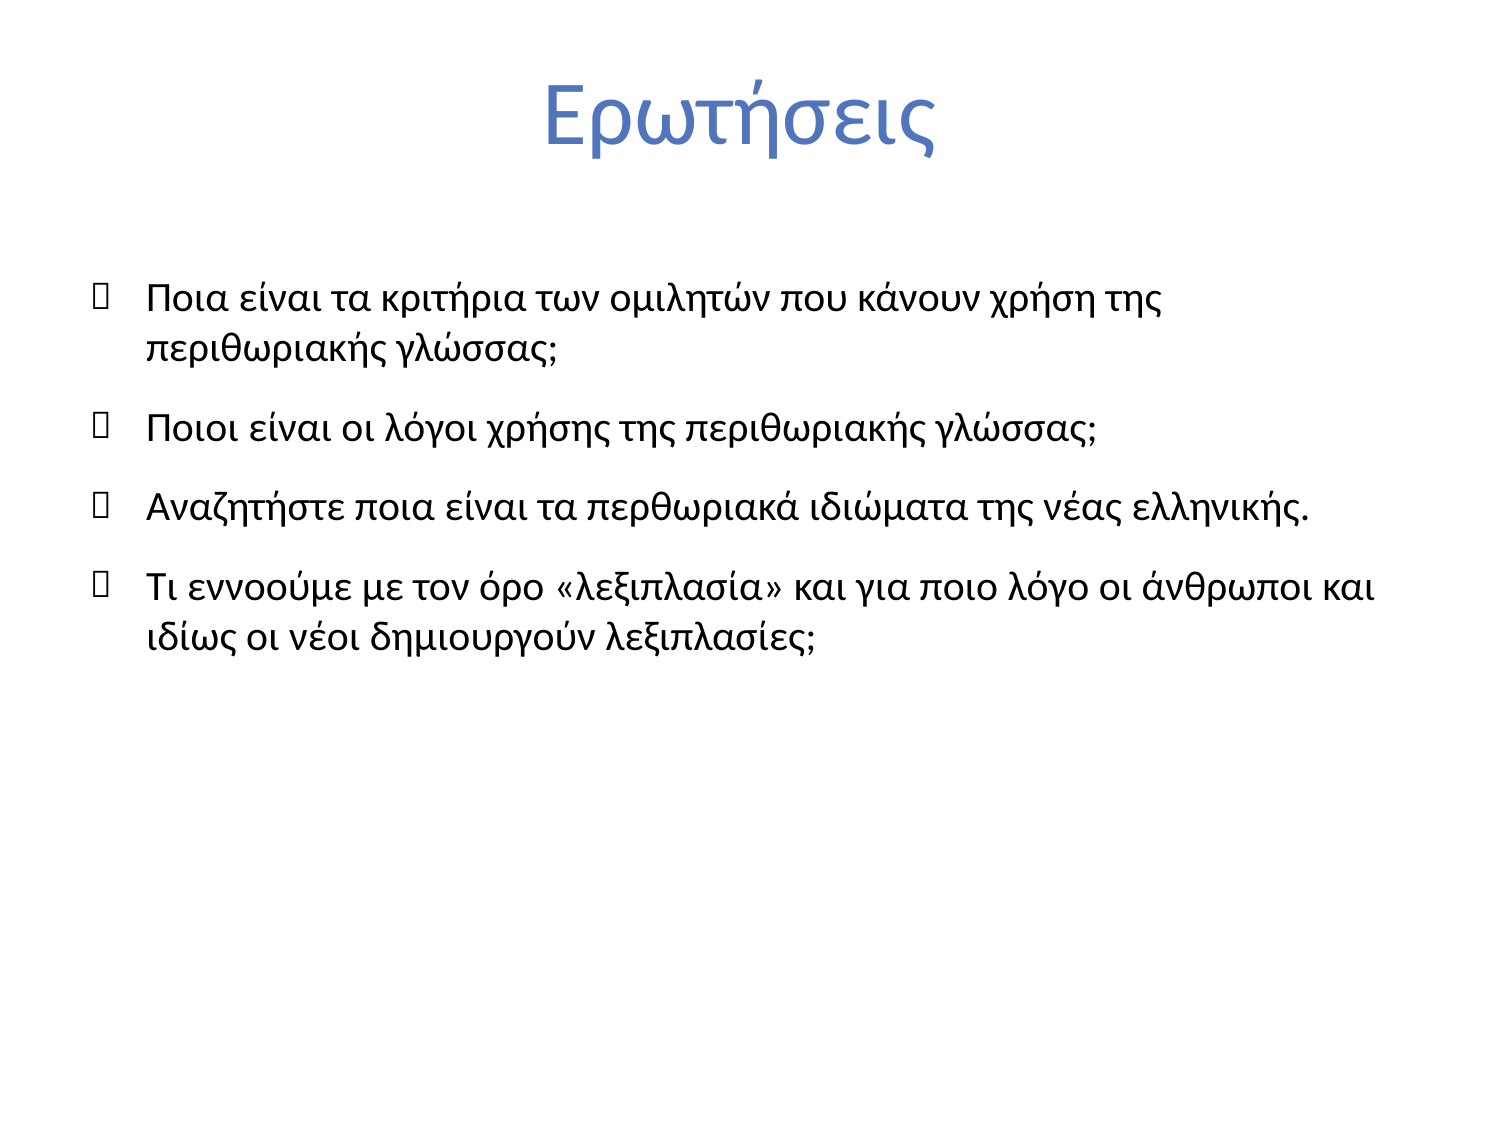

# Ερωτήσεις
Ποια είναι τα κριτήρια των ομιλητών που κάνουν χρήση της περιθωριακής γλώσσας;
Ποιοι είναι οι λόγοι χρήσης της περιθωριακής γλώσσας;
Αναζητήστε ποια είναι τα περθωριακά ιδιώματα της νέας ελληνικής.
Τι εννοούμε με τον όρο «λεξιπλασία» και για ποιο λόγο οι άνθρωποι και ιδίως οι νέοι δημιουργούν λεξιπλασίες;